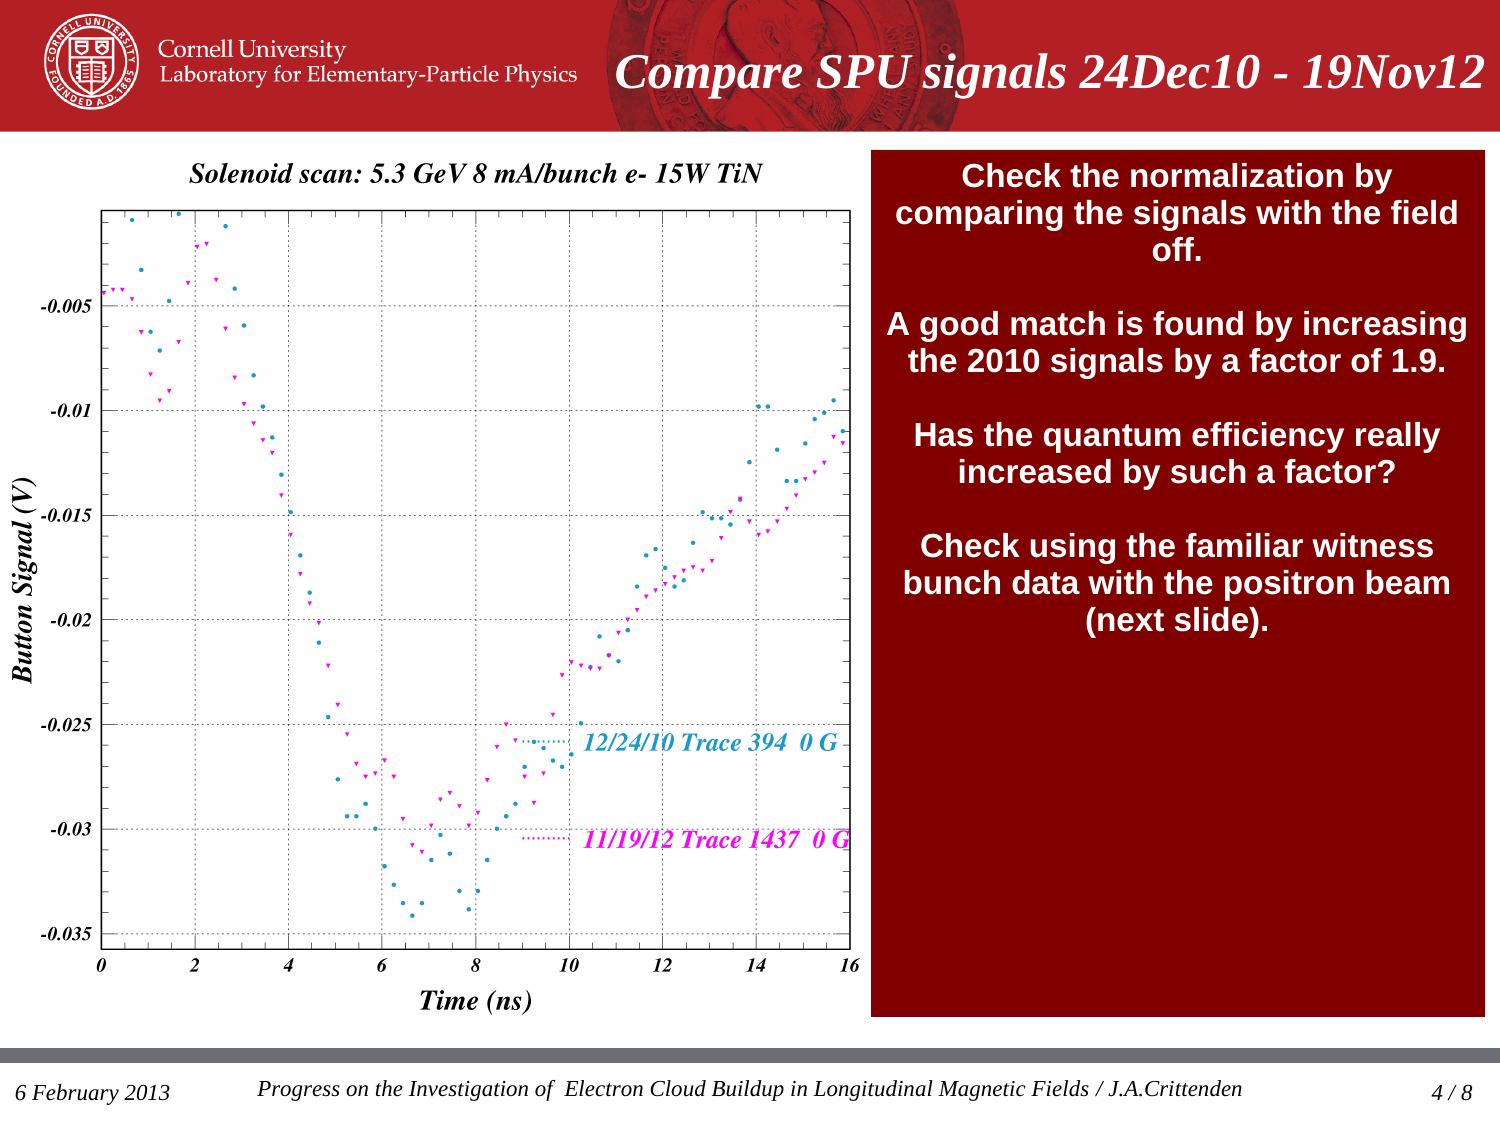

# Compare SPU signals 24Dec10 - 19Nov12
Check the normalization by comparing the signals with the field off.
A good match is found by increasing the 2010 signals by a factor of 1.9.
Has the quantum efficiency really increased by such a factor?
Check using the familiar witness bunch data with the positron beam (next slide).